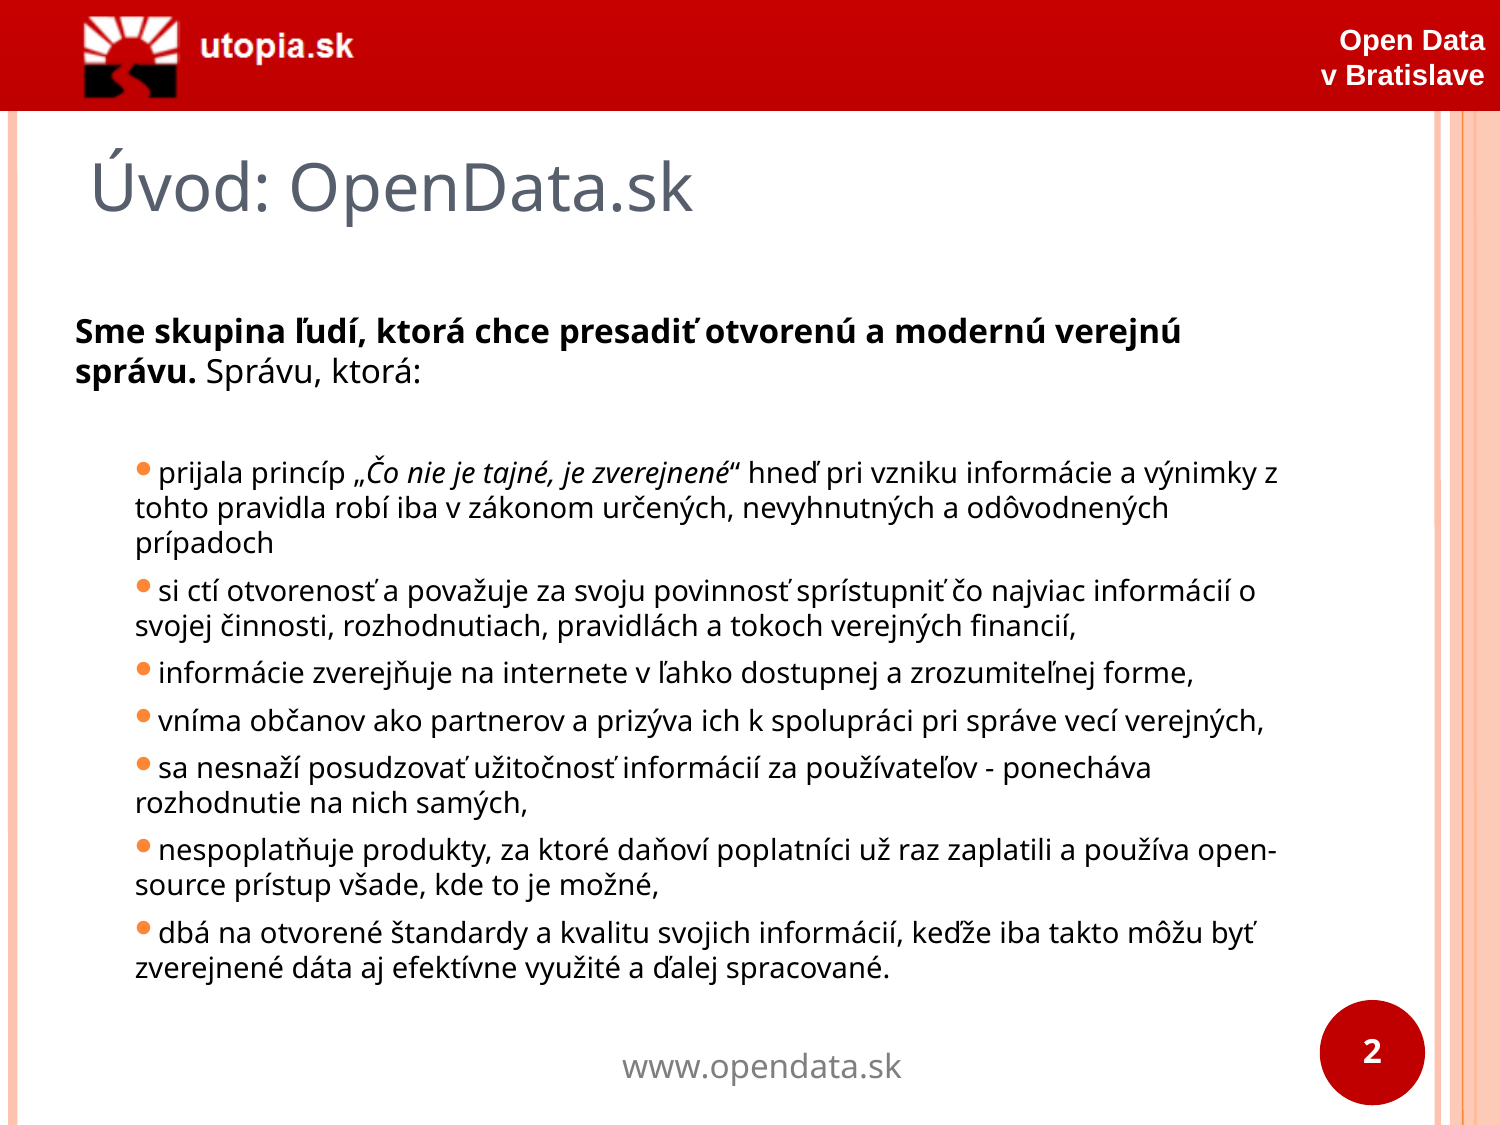

# Úvod: OpenData.sk
Sme skupina ľudí, ktorá chce presadiť otvorenú a modernú verejnú správu. Správu, ktorá:
prijala princíp „Čo nie je tajné, je zverejnené“ hneď pri vzniku informácie a výnimky z tohto pravidla robí iba v zákonom určených, nevyhnutných a odôvodnených prípadoch
si ctí otvorenosť a považuje za svoju povinnosť sprístupniť čo najviac informácií o svojej činnosti, rozhodnutiach, pravidlách a tokoch verejných financií,
informácie zverejňuje na internete v ľahko dostupnej a zrozumiteľnej forme,
vníma občanov ako partnerov a prizýva ich k spolupráci pri správe vecí verejných,
sa nesnaží posudzovať užitočnosť informácií za používateľov - ponecháva rozhodnutie na nich samých,
nespoplatňuje produkty, za ktoré daňoví poplatníci už raz zaplatili a používa open-source prístup všade, kde to je možné,
dbá na otvorené štandardy a kvalitu svojich informácií, keďže iba takto môžu byť zverejnené dáta aj efektívne využité a ďalej spracované.